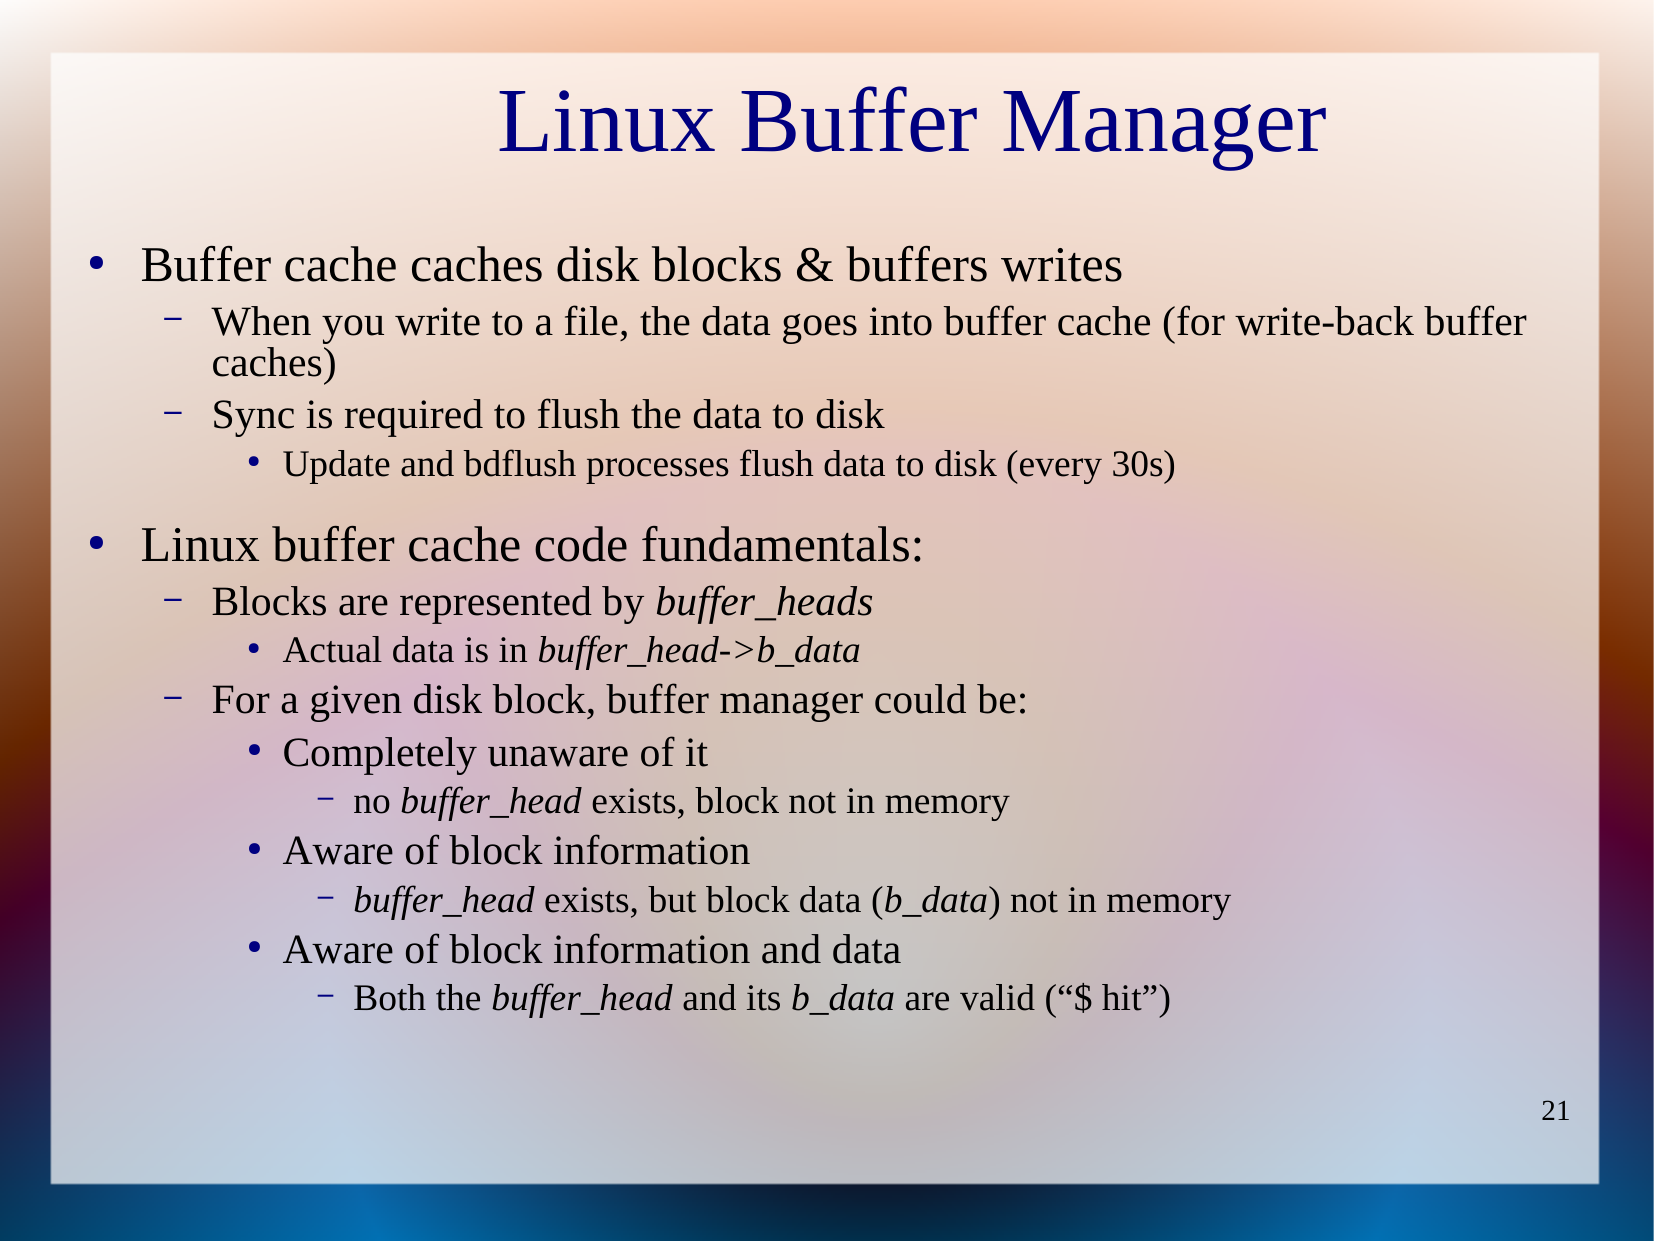

# Linux Buffer Manager
Buffer cache caches disk blocks & buffers writes
When you write to a file, the data goes into buffer cache (for write-back buffer caches)
Sync is required to flush the data to disk
Update and bdflush processes flush data to disk (every 30s)
Linux buffer cache code fundamentals:
Blocks are represented by buffer_heads
Actual data is in buffer_head->b_data
For a given disk block, buffer manager could be:
Completely unaware of it
no buffer_head exists, block not in memory
Aware of block information
buffer_head exists, but block data (b_data) not in memory
Aware of block information and data
Both the buffer_head and its b_data are valid (“$ hit”)
21